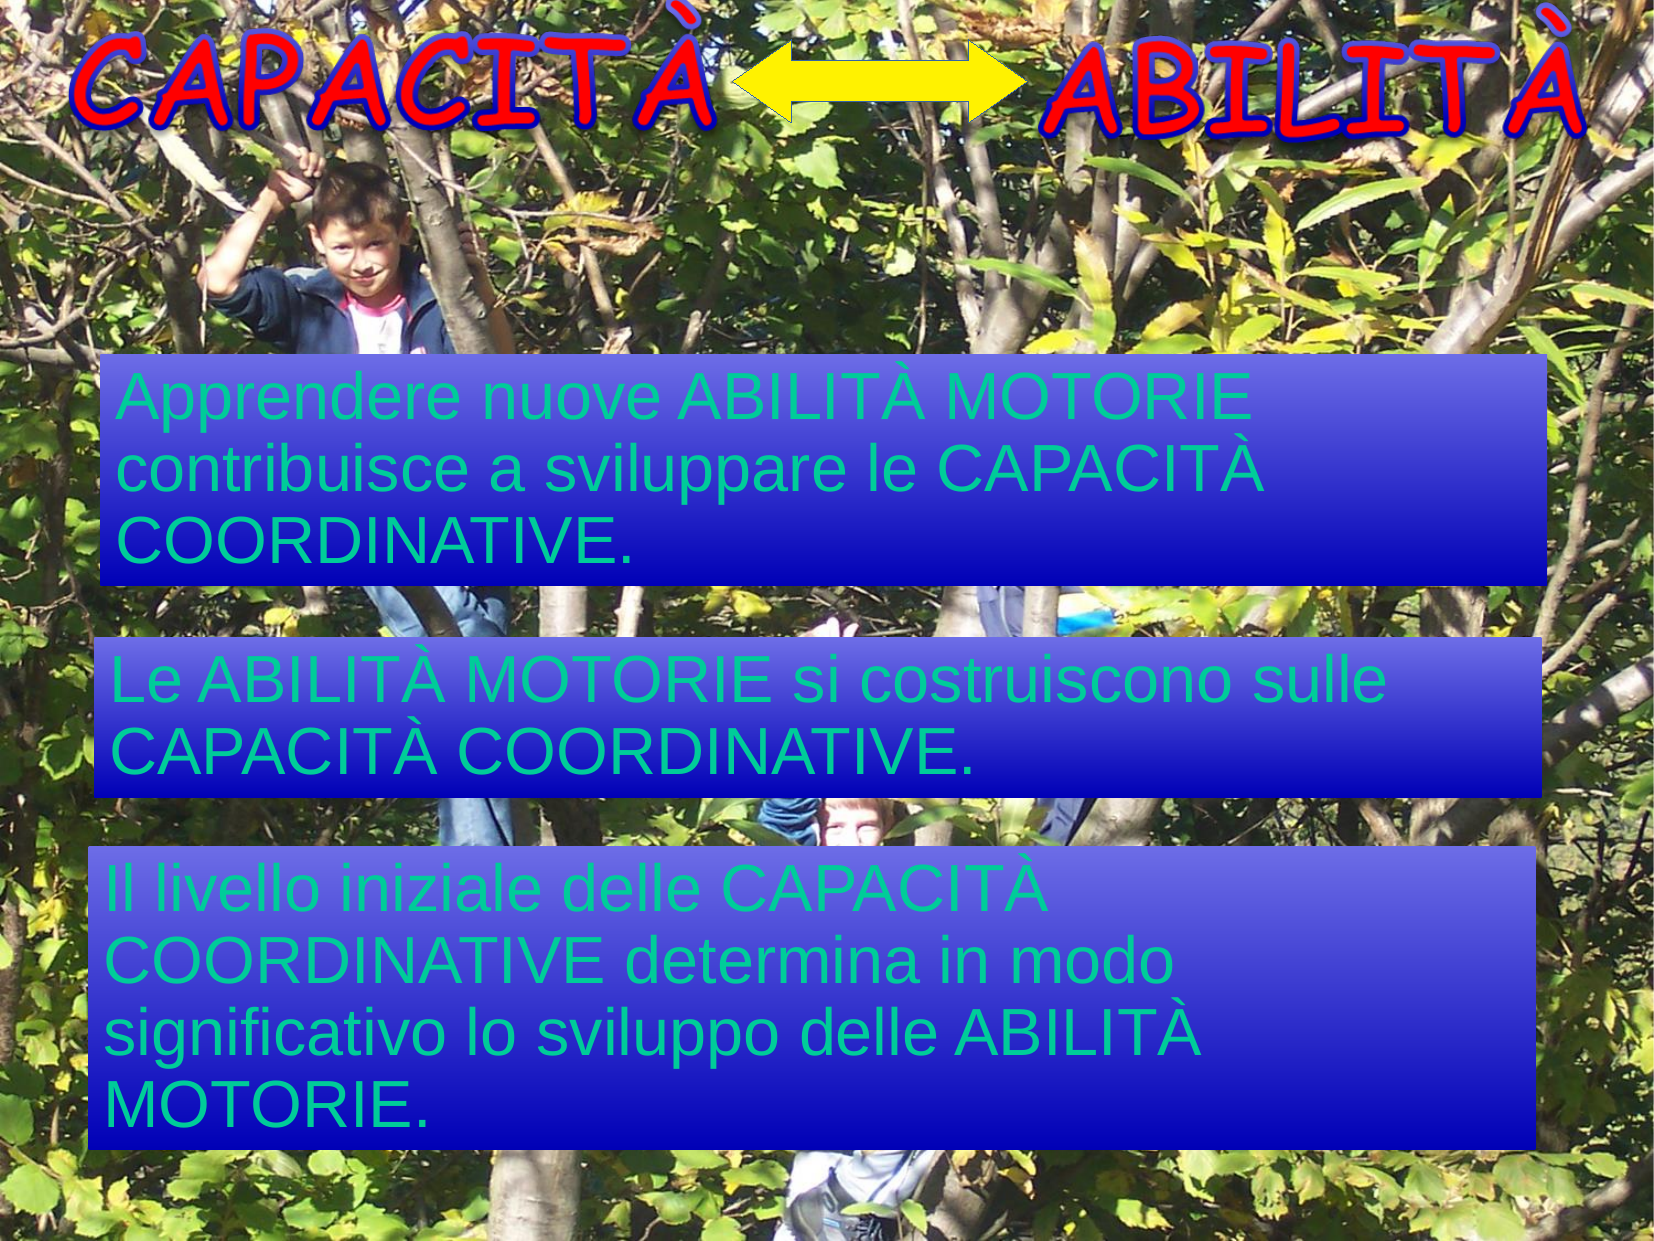

Apprendere nuove ABILITÀ MOTORIE contribuisce a sviluppare le CAPACITÀ COORDINATIVE.
Le ABILITÀ MOTORIE si costruiscono sulle CAPACITÀ COORDINATIVE.
Il livello iniziale delle CAPACITÀ COORDINATIVE determina in modo significativo lo sviluppo delle ABILITÀ MOTORIE.